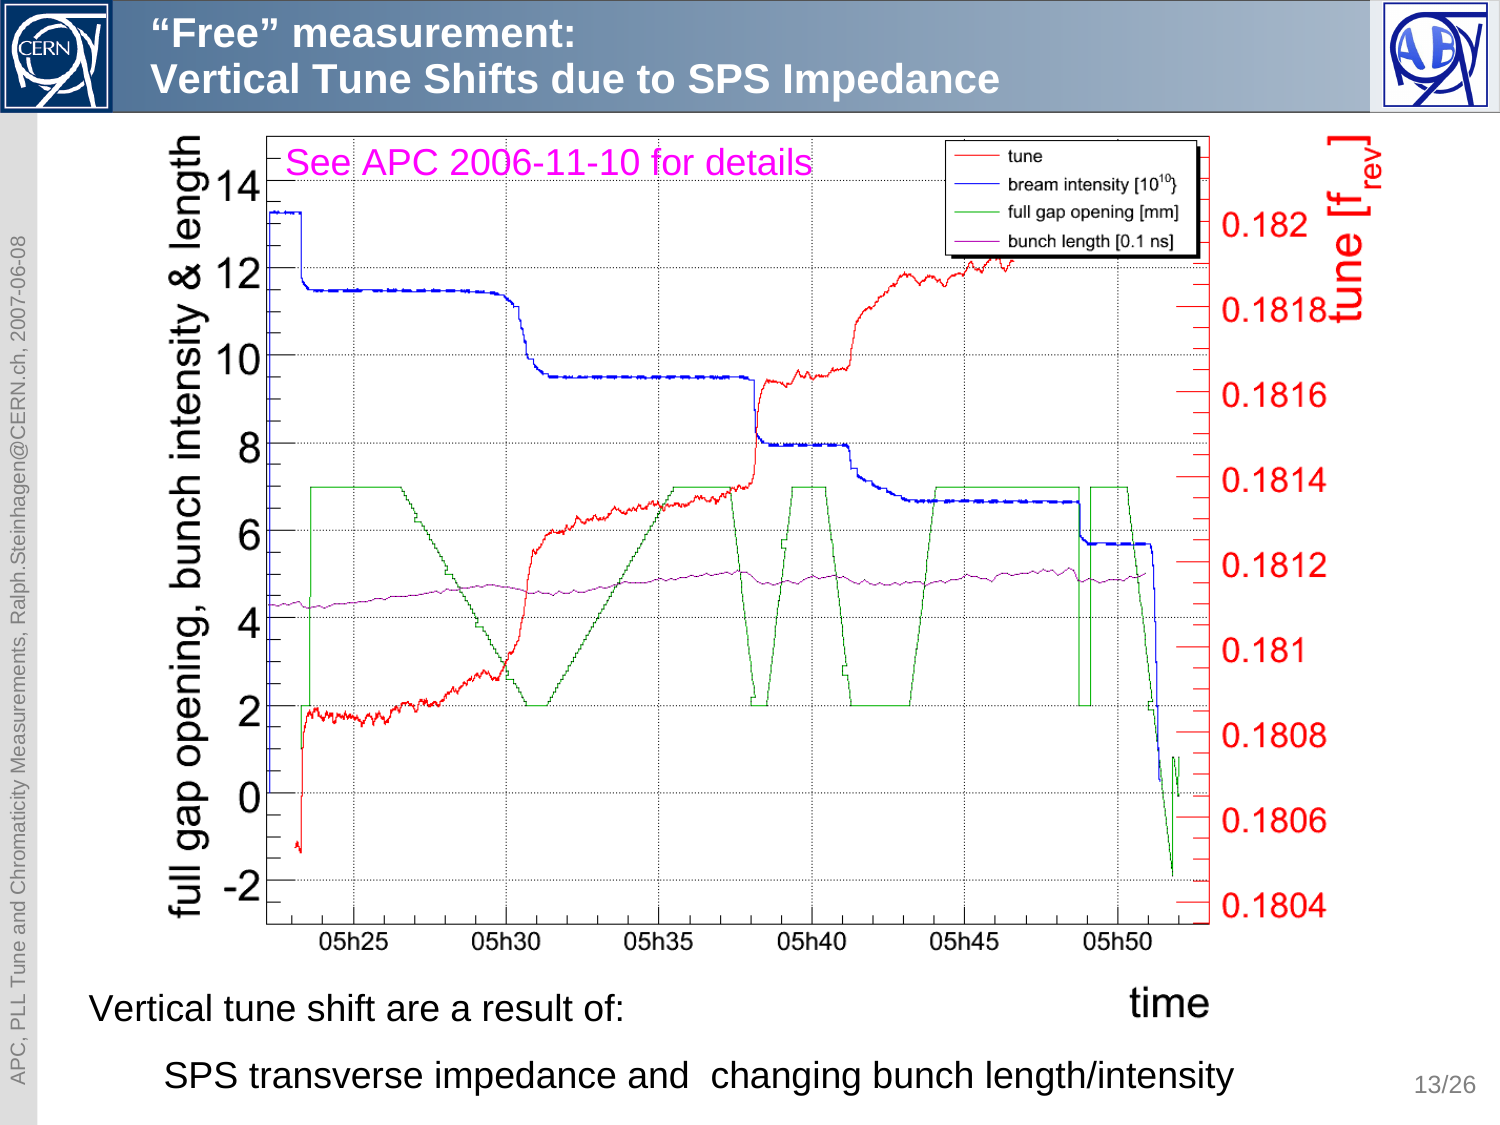

# “Free” measurement: Vertical Tune Shifts due to SPS Impedance
See APC 2006-11-10 for details
Vertical tune shift are a result of:
SPS transverse impedance and changing bunch length/intensity